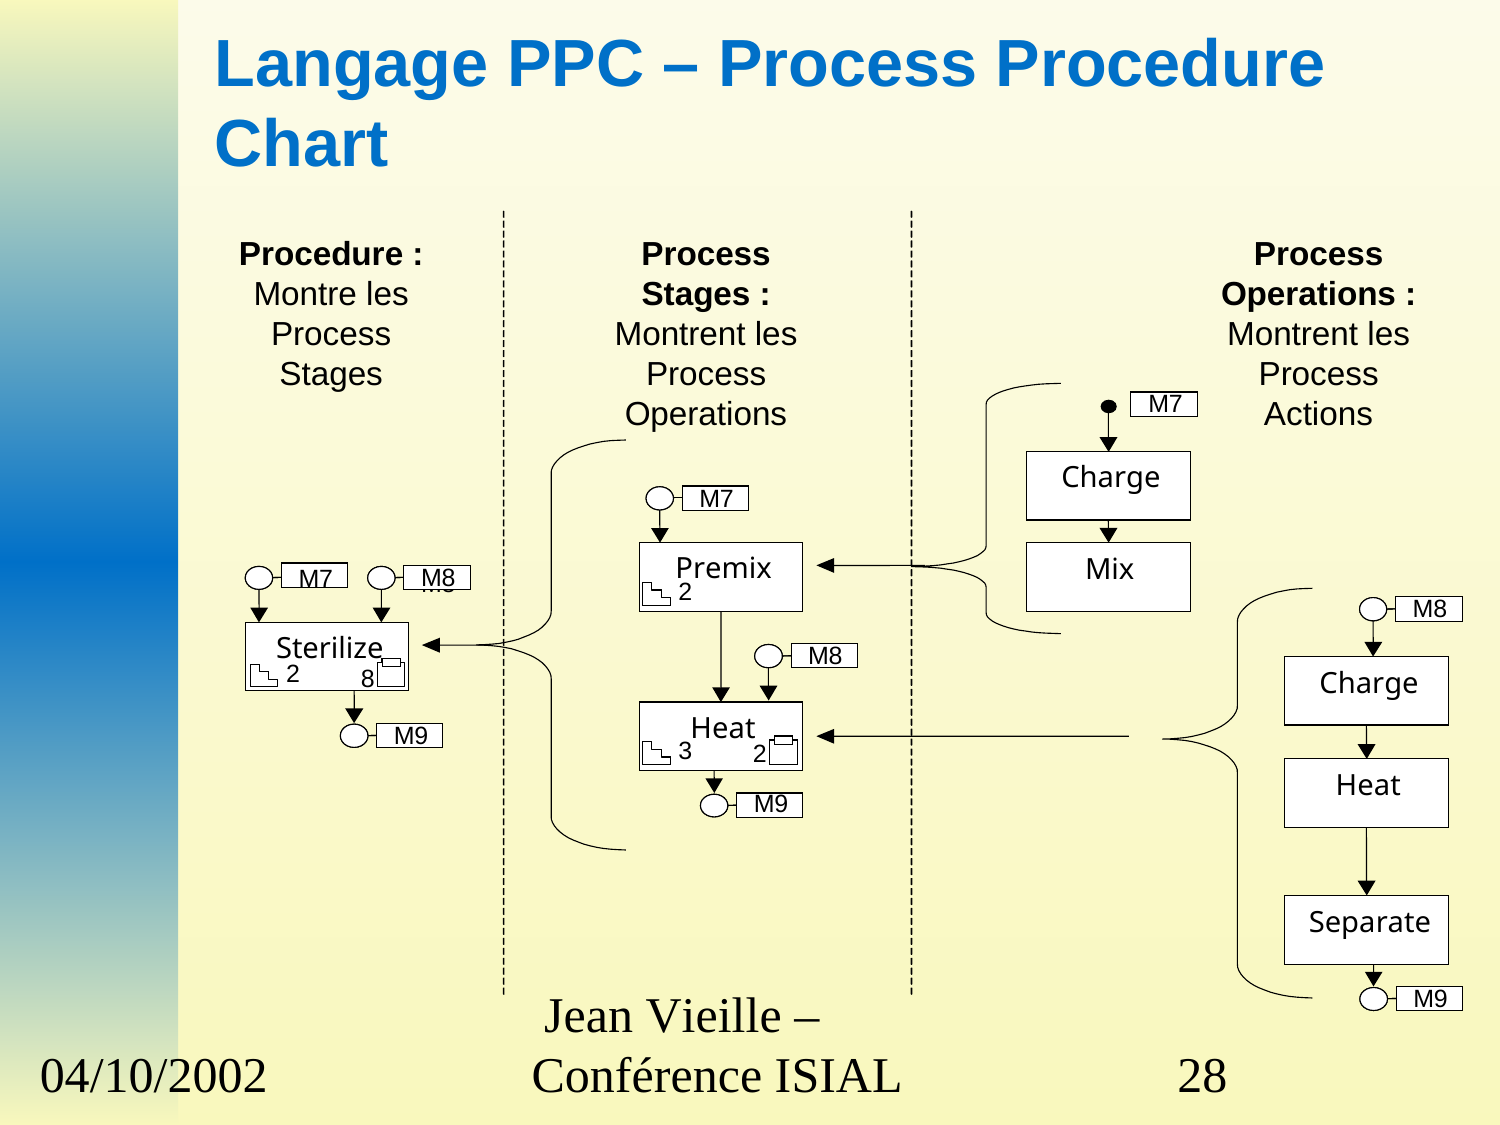

# Langage PPC – Process Procedure Chart
Procedure :
Montre les Process Stages
Process Stages :
Montrent les Process Operations
Process Operations :
Montrent les Process Actions
M7
Charge
M7
Premix
Premix
Mix
M8
M7
M8
2
M8
Sterilize
M8
2
8
Charge
Heat
Heat
M9
3
2
2
Heat
M9
Separate
M9
28